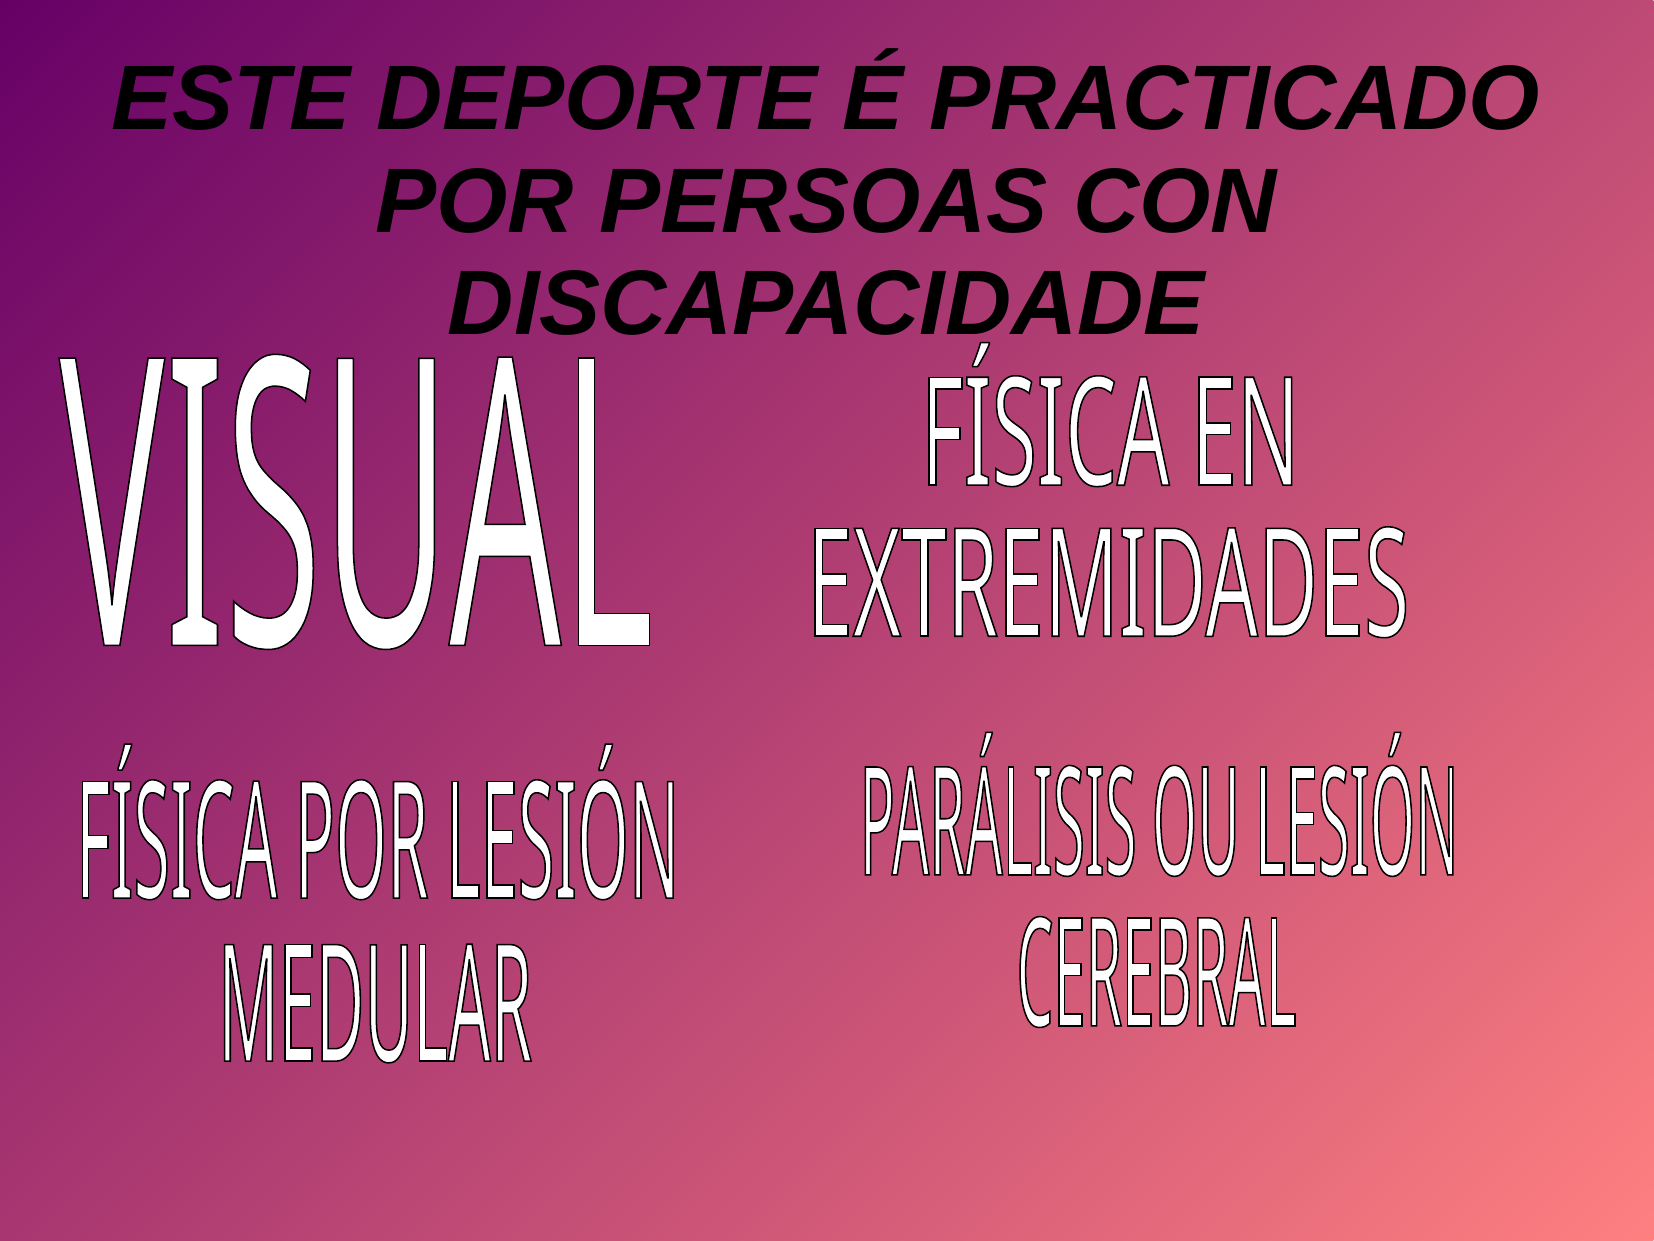

# ESTE DEPORTE É PRACTICADO POR PERSOAS CON DISCAPACIDADE
FÍSICA EN
EXTREMIDADES
VISUAL
PARÁLISIS OU LESIÓN
CEREBRAL
FÍSICA POR LESIÓN
MEDULAR